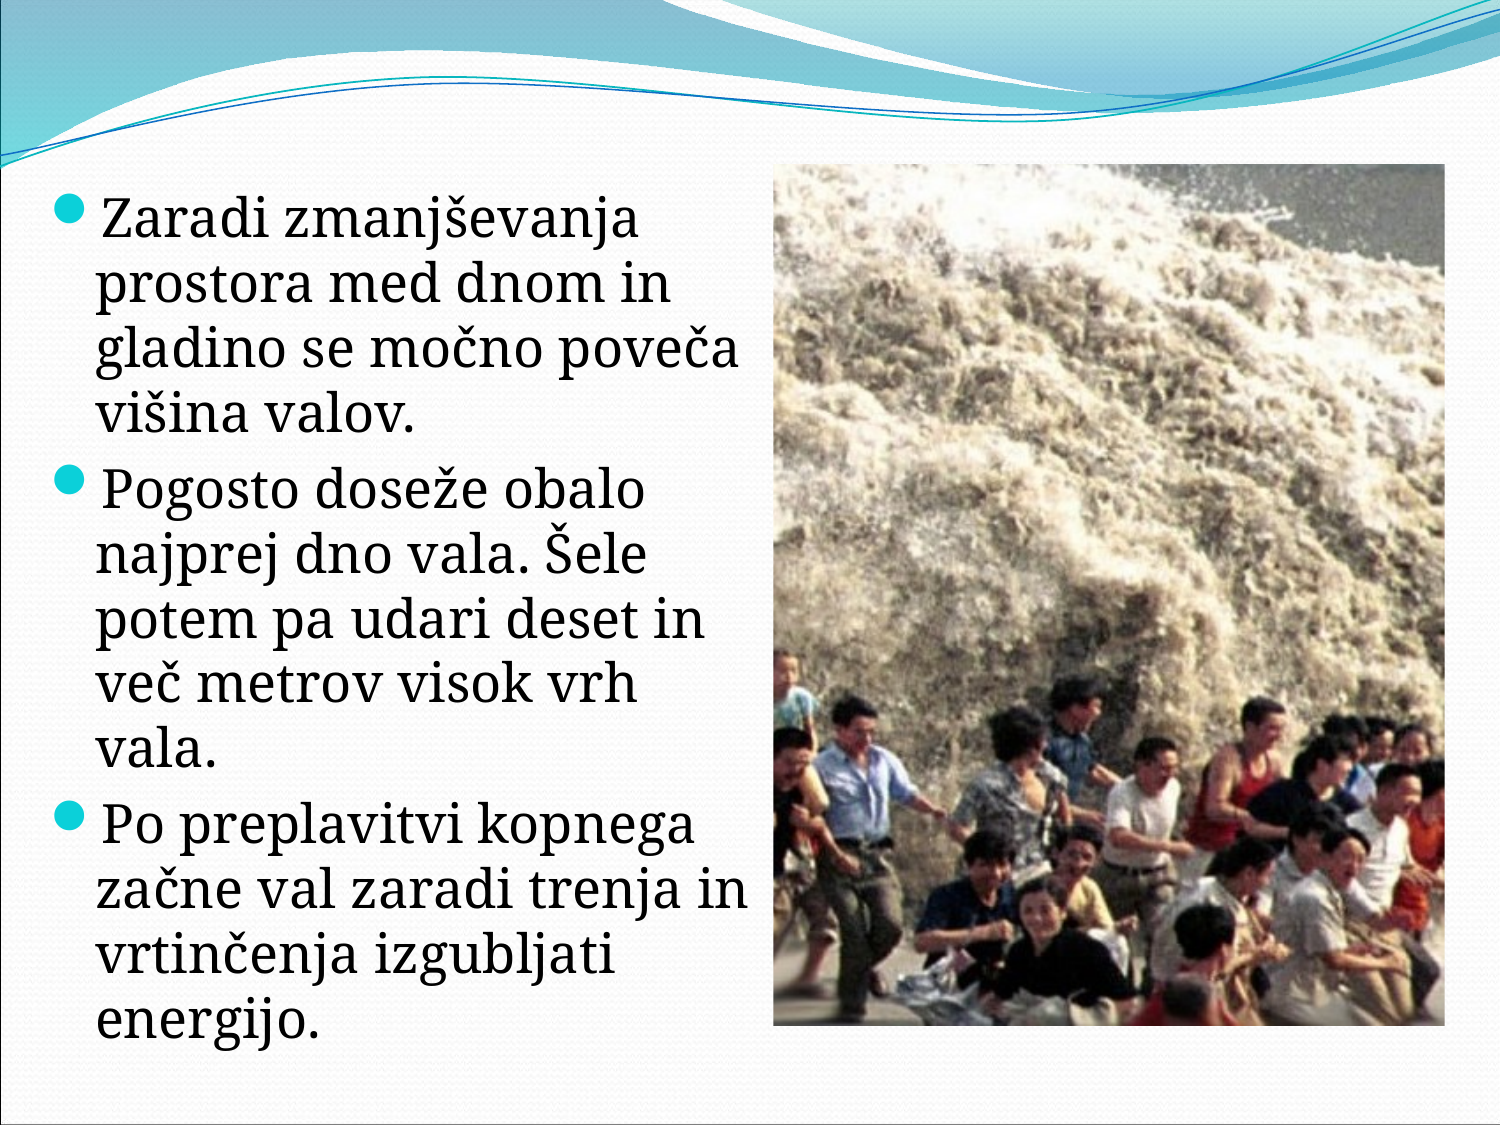

# Zaradi zmanjševanja prostora med dnom in gladino se močno poveča višina valov.
Pogosto doseže obalo najprej dno vala. Šele potem pa udari deset in več metrov visok vrh vala.
Po preplavitvi kopnega začne val zaradi trenja in vrtinčenja izgubljati energijo.